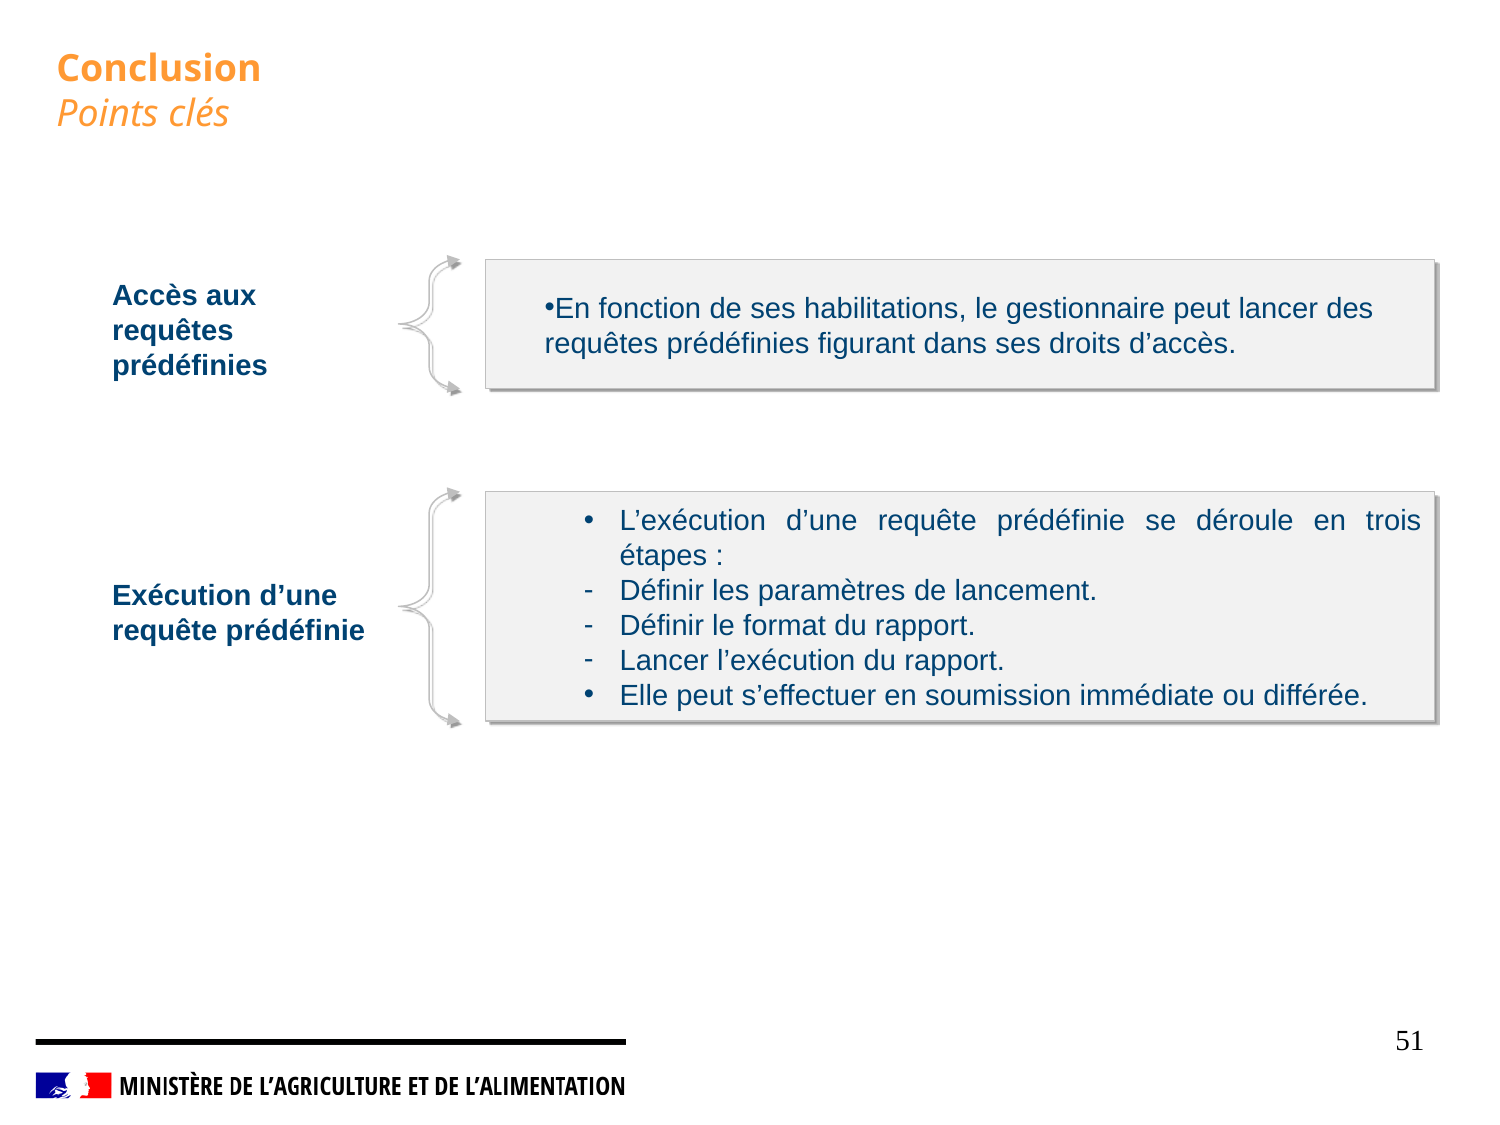

Conclusion
Points clés
En fonction de ses habilitations, le gestionnaire peut lancer des requêtes prédéfinies figurant dans ses droits d’accès.
Accès aux requêtes prédéfinies
L’exécution d’une requête prédéfinie se déroule en trois étapes :
Définir les paramètres de lancement.
Définir le format du rapport.
Lancer l’exécution du rapport.
Elle peut s’effectuer en soumission immédiate ou différée.
Exécution d’une requête prédéfinie